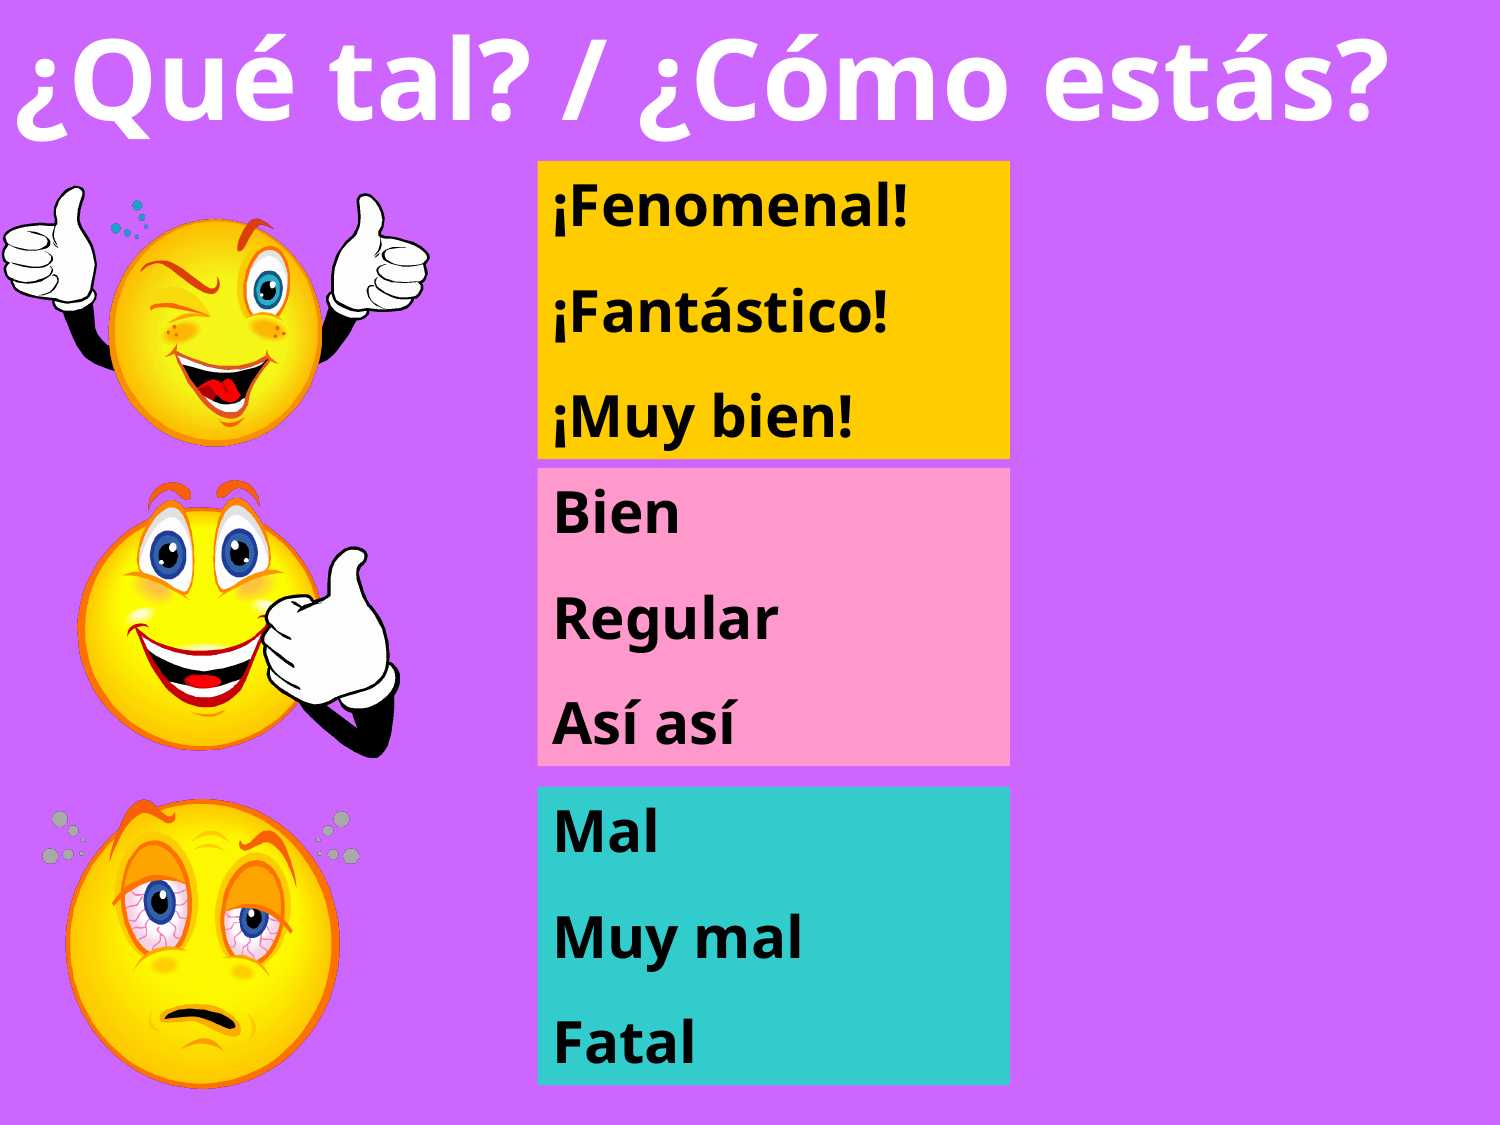

¿Qué tal? / ¿Cómo estás?
¡Fenomenal!
¡Fantástico!
¡Muy bien!
Bien
Regular
Así así
Mal
Muy mal
Fatal